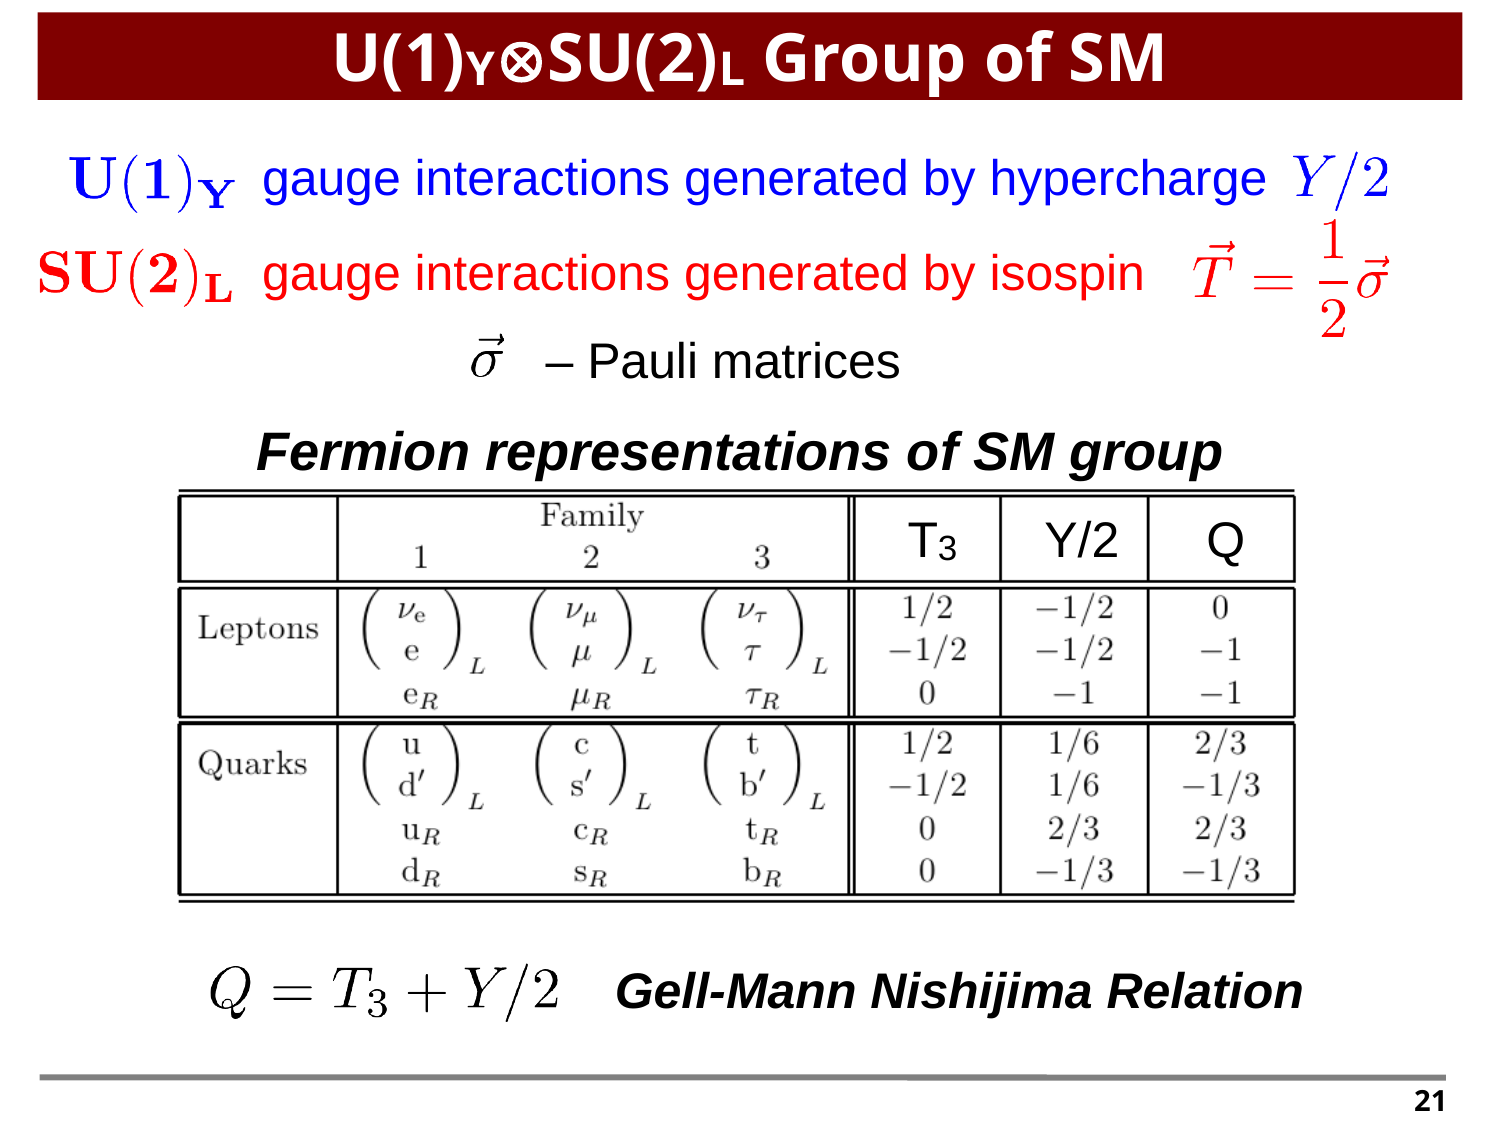

# U(1)YÄSU(2)L Group of SM
gauge interactions generated by hypercharge
gauge interactions generated by isospin
– Pauli matrices
Fermion representations of SM group
T3
Y/2
Q
Gell-Mann Nishijima Relation